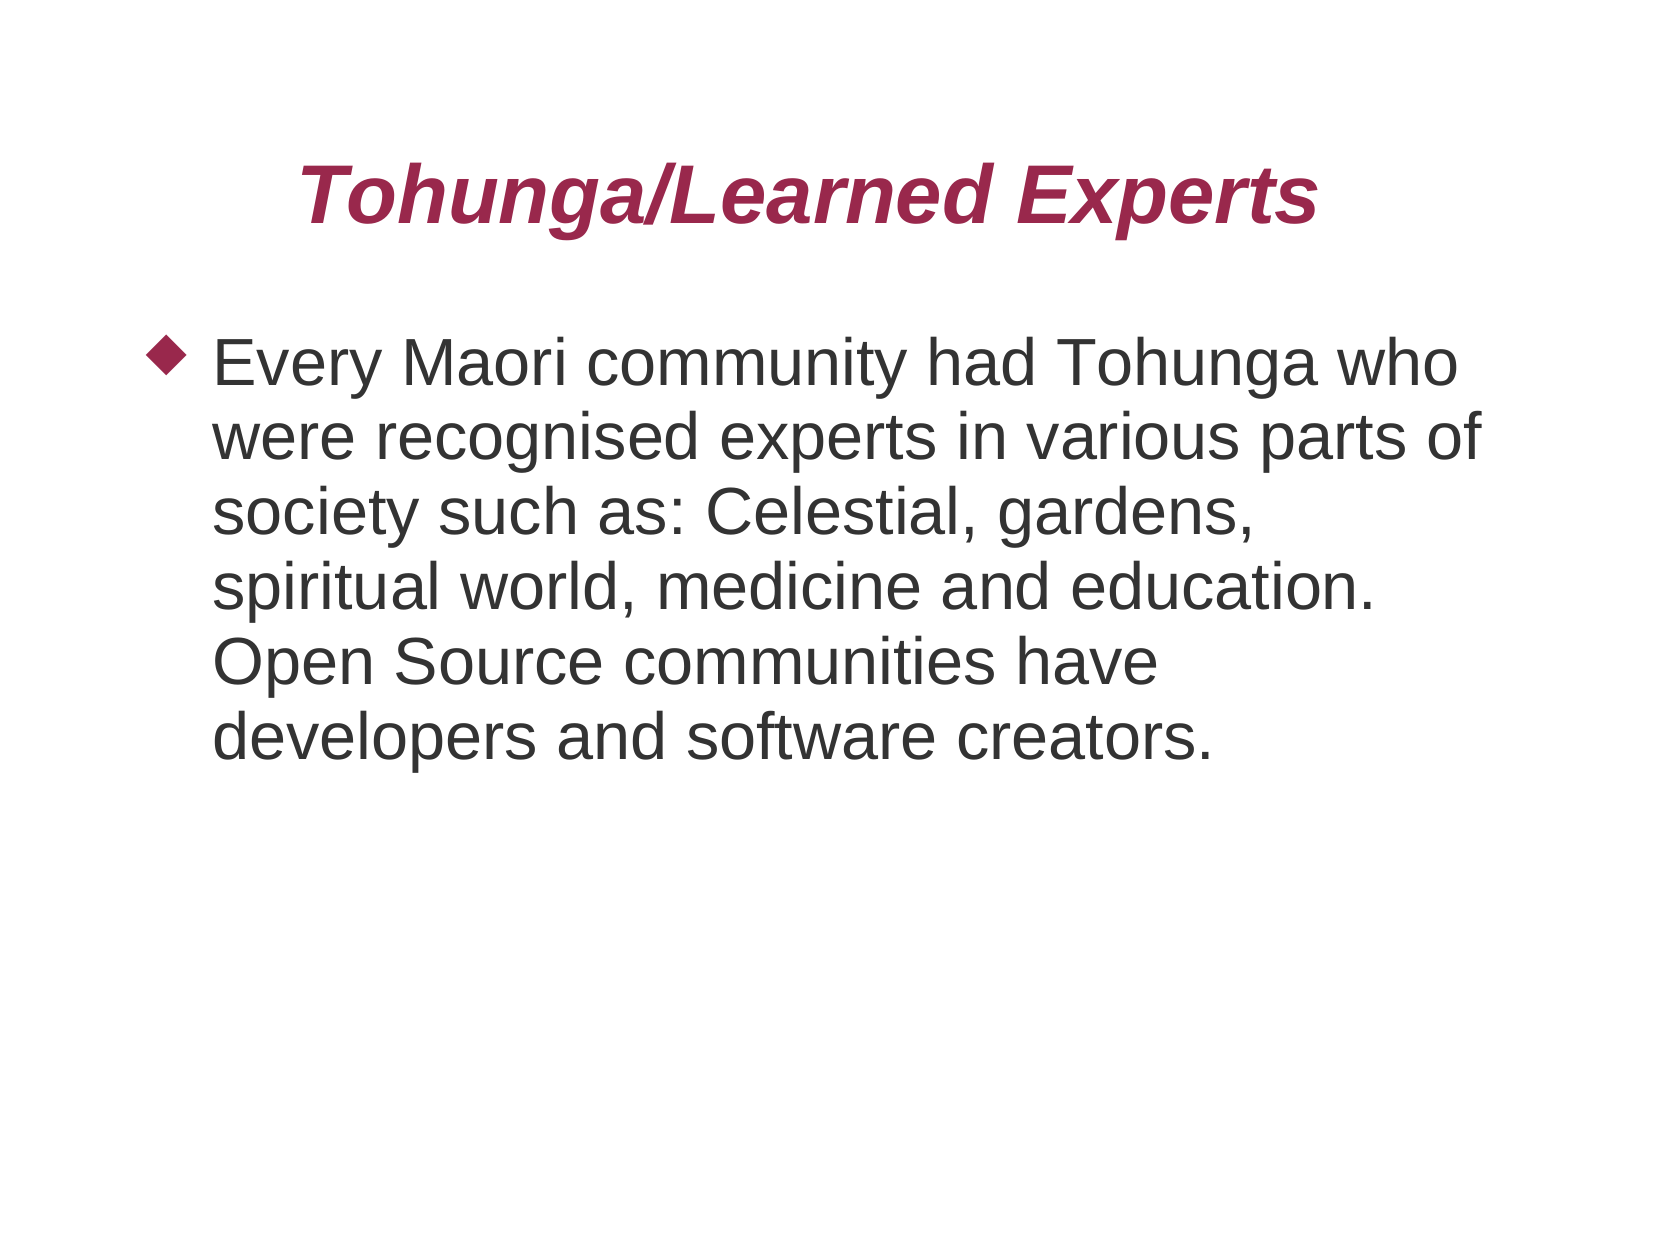

# Tohunga/Learned Experts
Every Maori community had Tohunga who were recognised experts in various parts of society such as: Celestial, gardens, spiritual world, medicine and education. Open Source communities have developers and software creators.